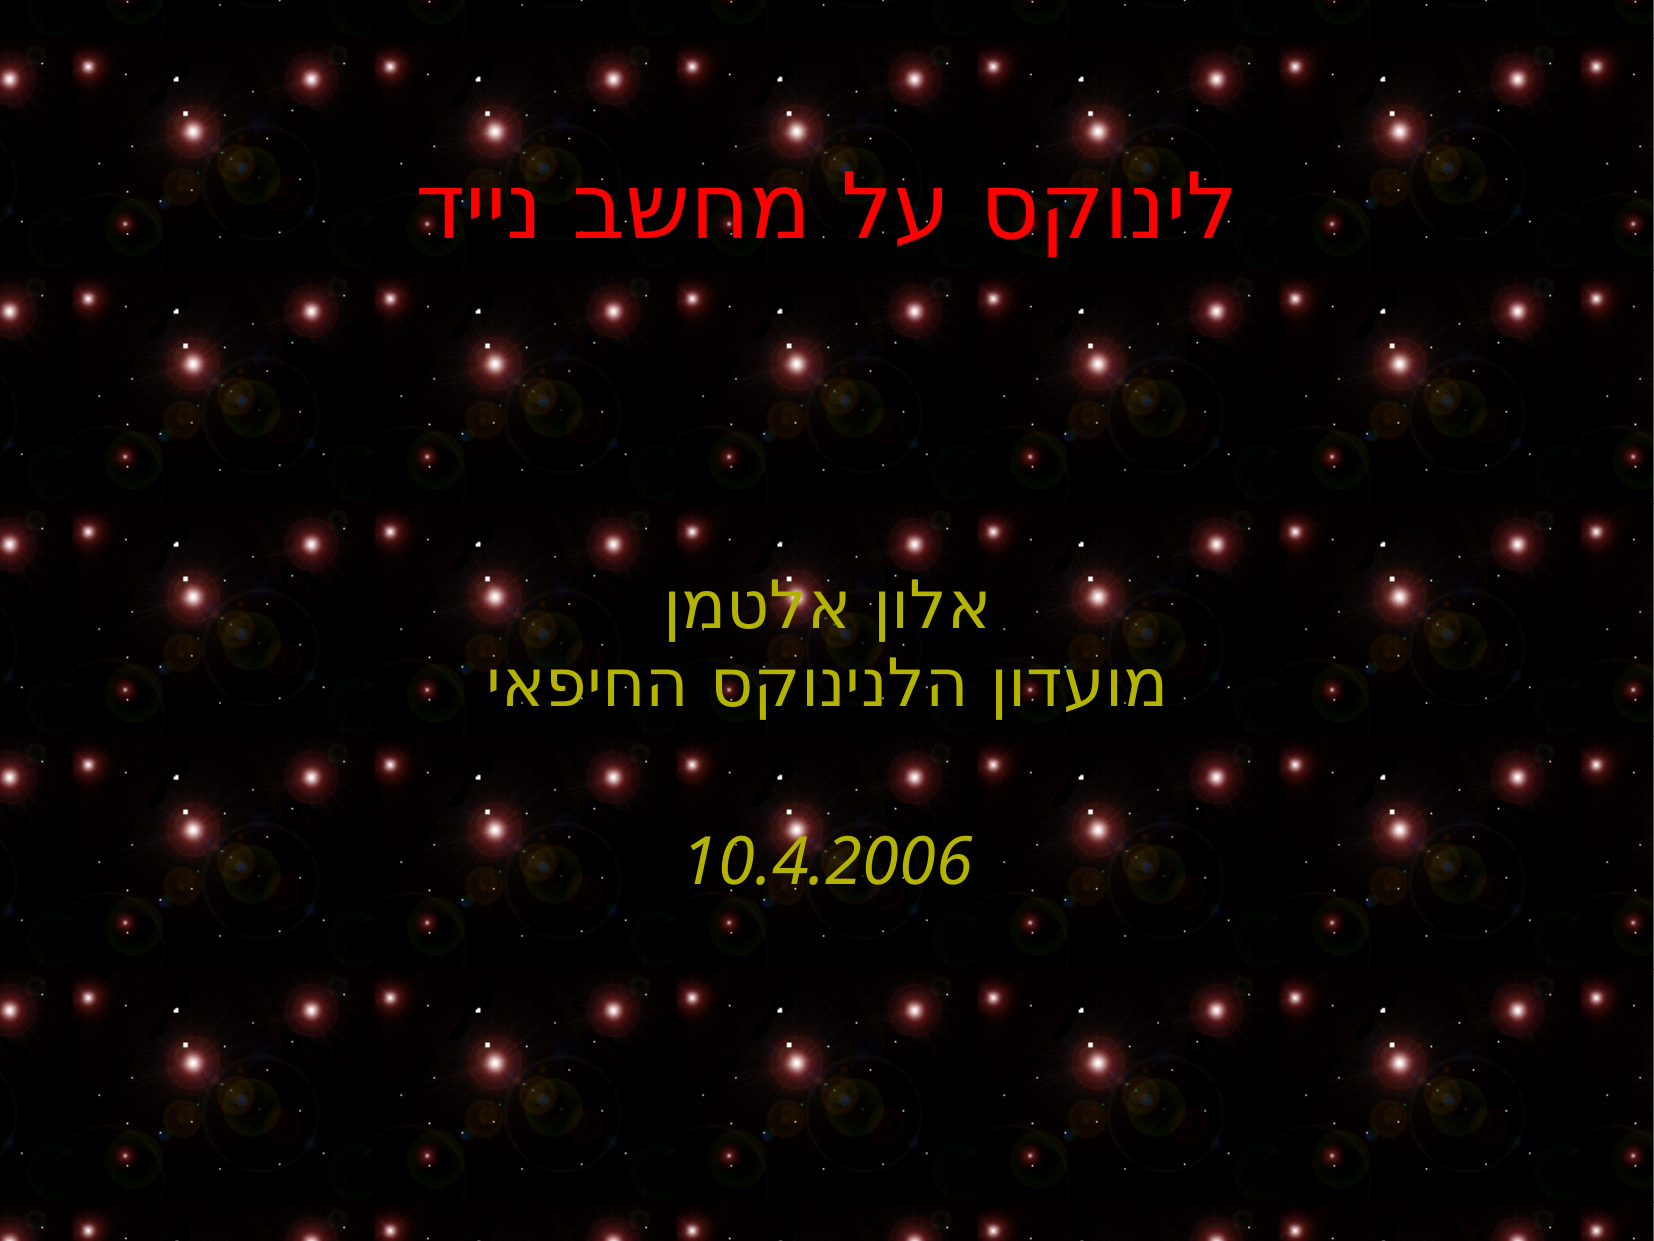

# לינוקס על מחשב נייד
אלון אלטמן
מועדון הלנינוקס החיפאי
10.4.2006